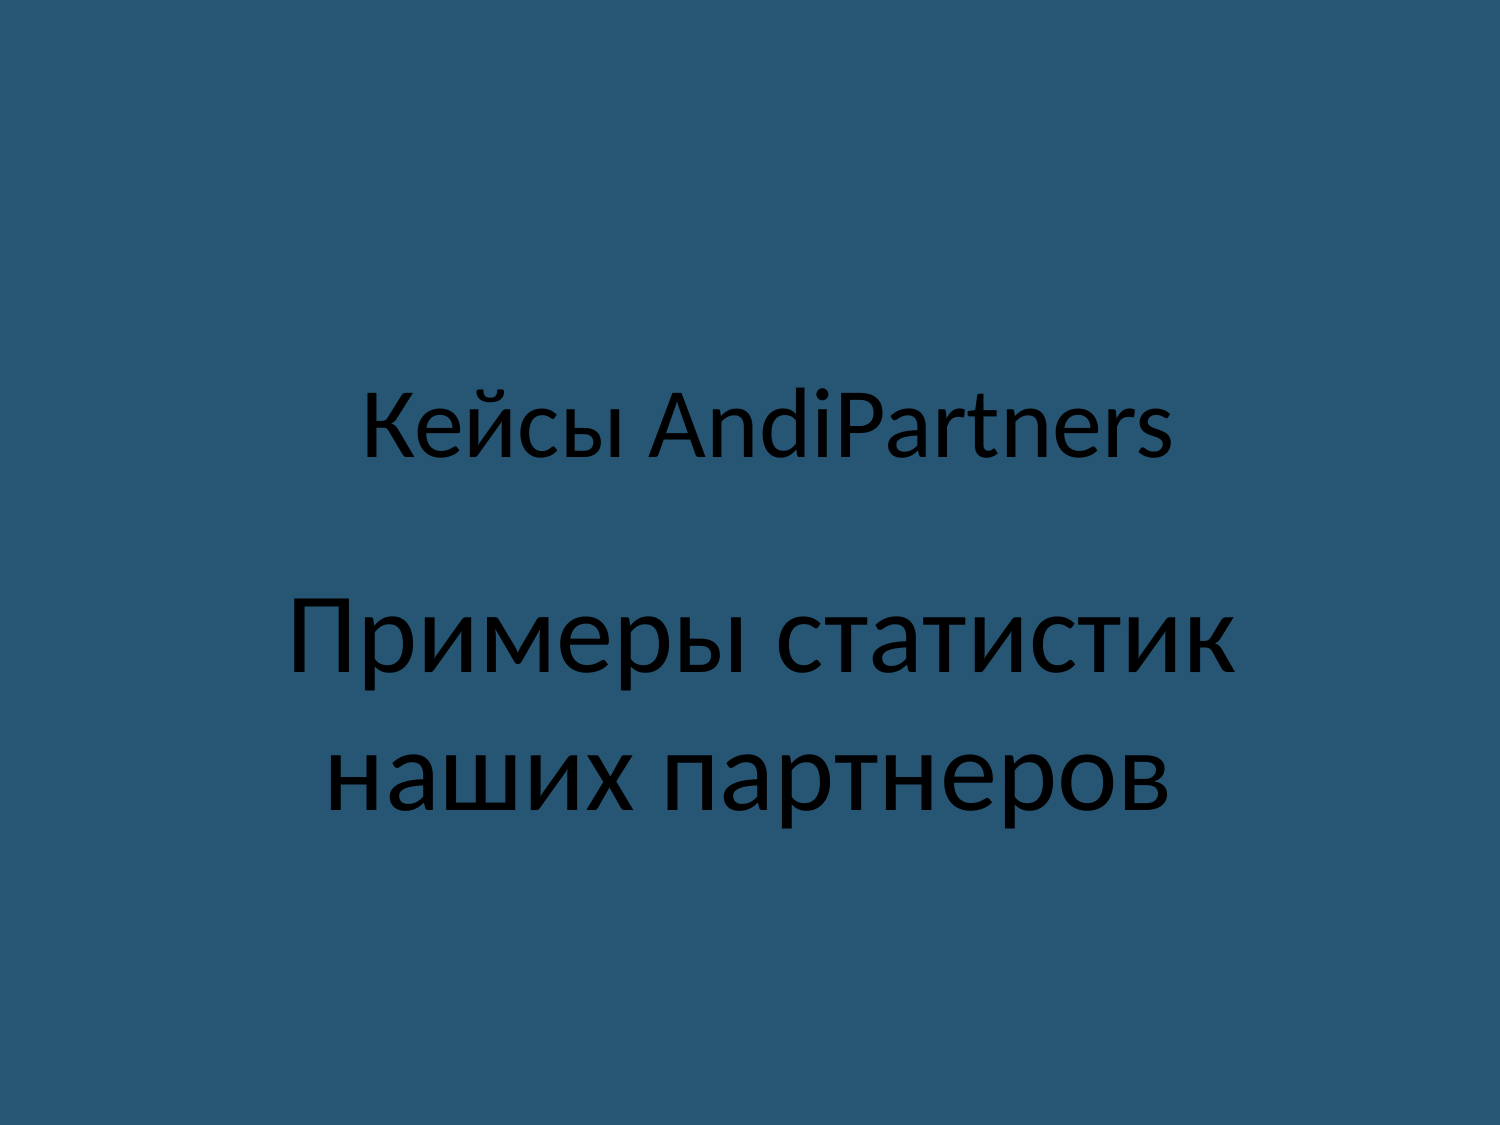

# Кейсы AndiPartners
Примеры статистик наших партнеров